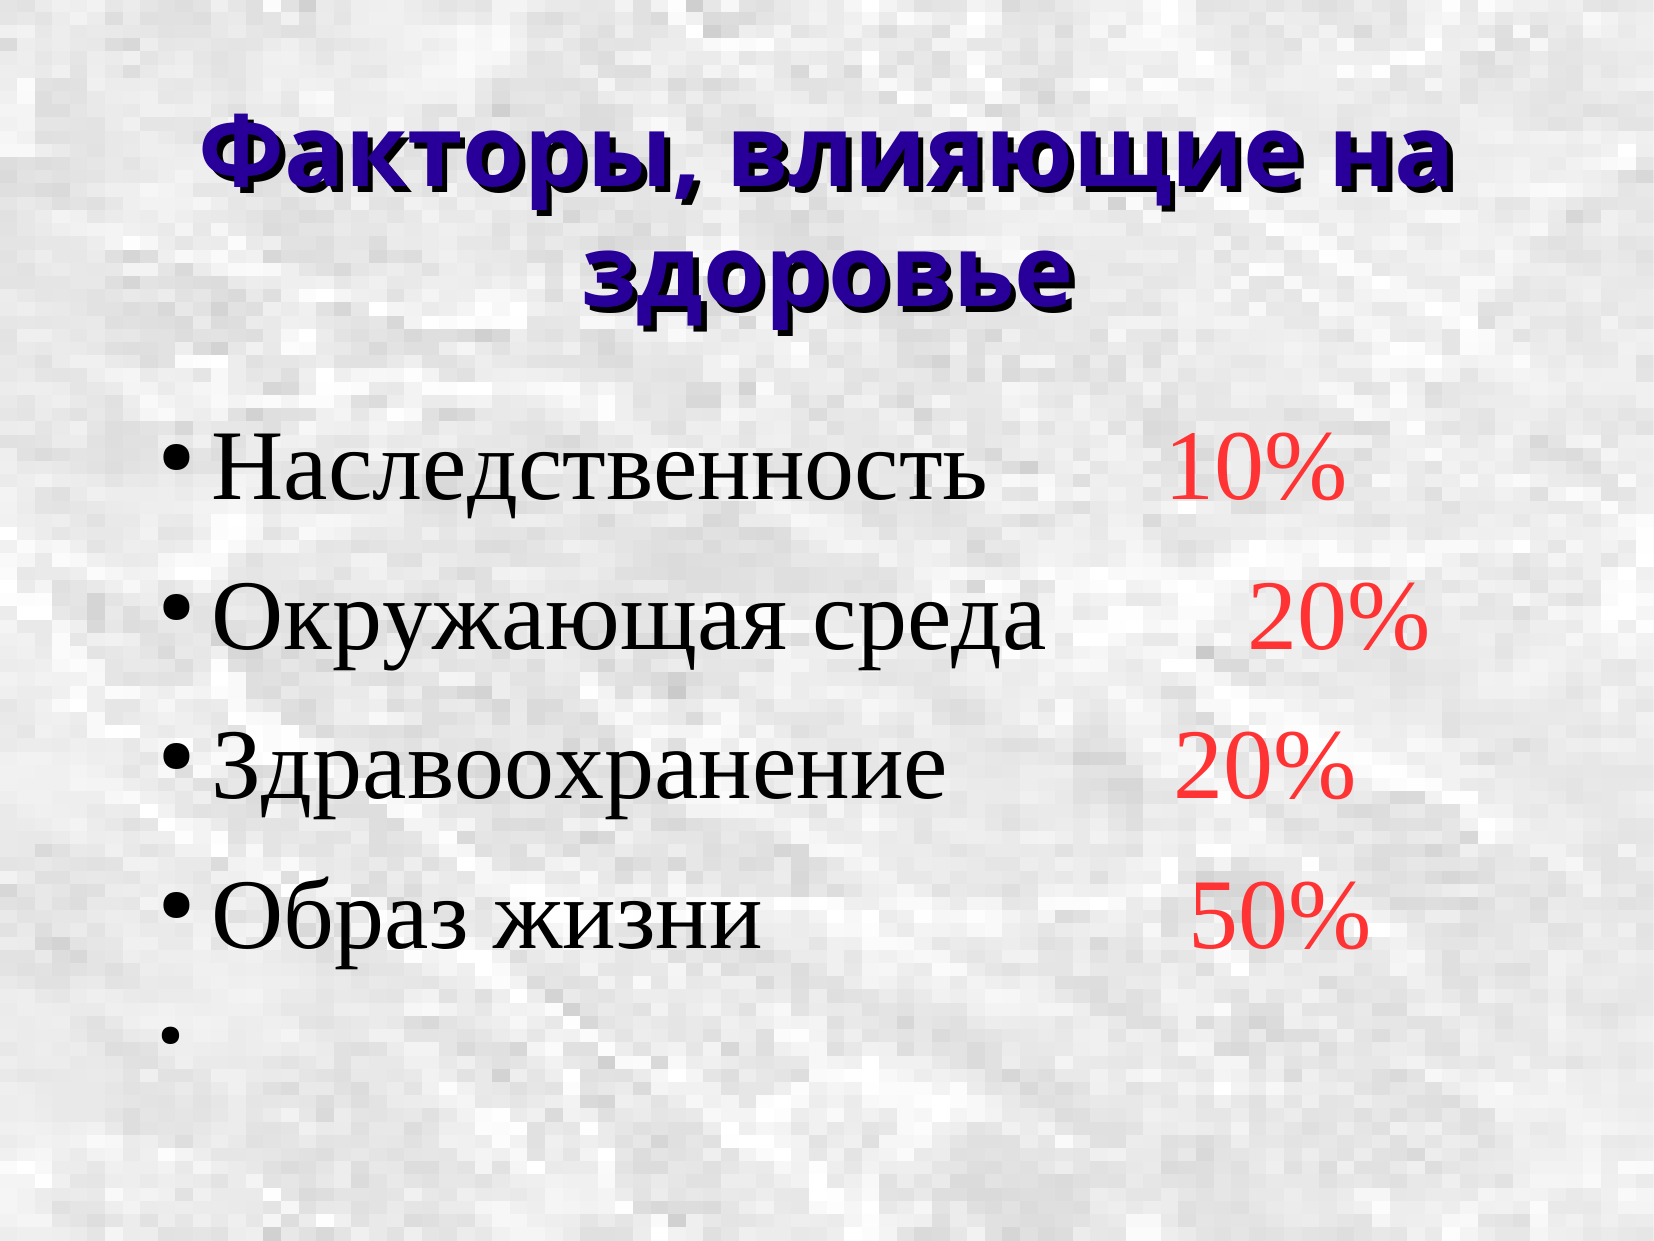

# Факторы, влияющие на здоровье
Наследственность 10%
Окружающая среда 20%
Здравоохранение 20%
Образ жизни 50%